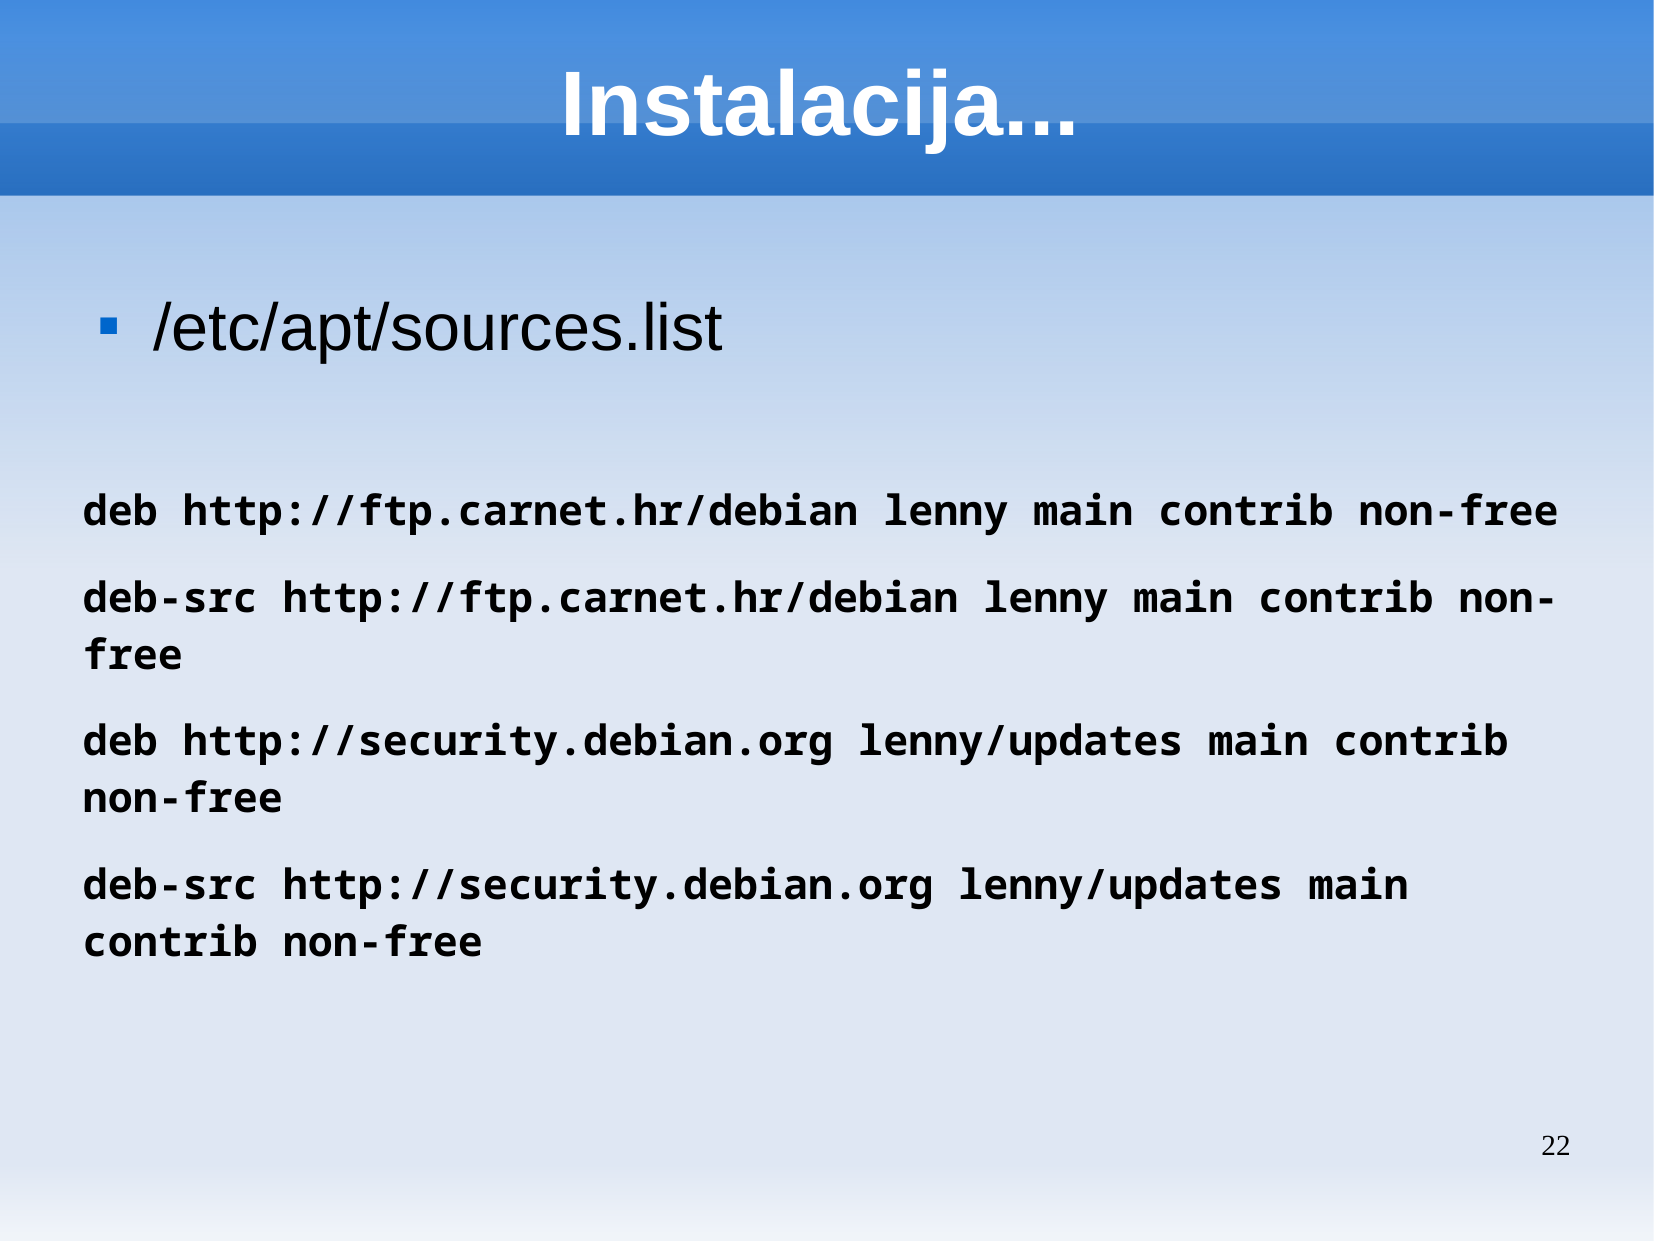

# Instalacija...
/etc/apt/sources.list
deb http://ftp.carnet.hr/debian lenny main contrib non-free
deb-src http://ftp.carnet.hr/debian lenny main contrib non-free
deb http://security.debian.org lenny/updates main contrib non-free
deb-src http://security.debian.org lenny/updates main contrib non-free
22